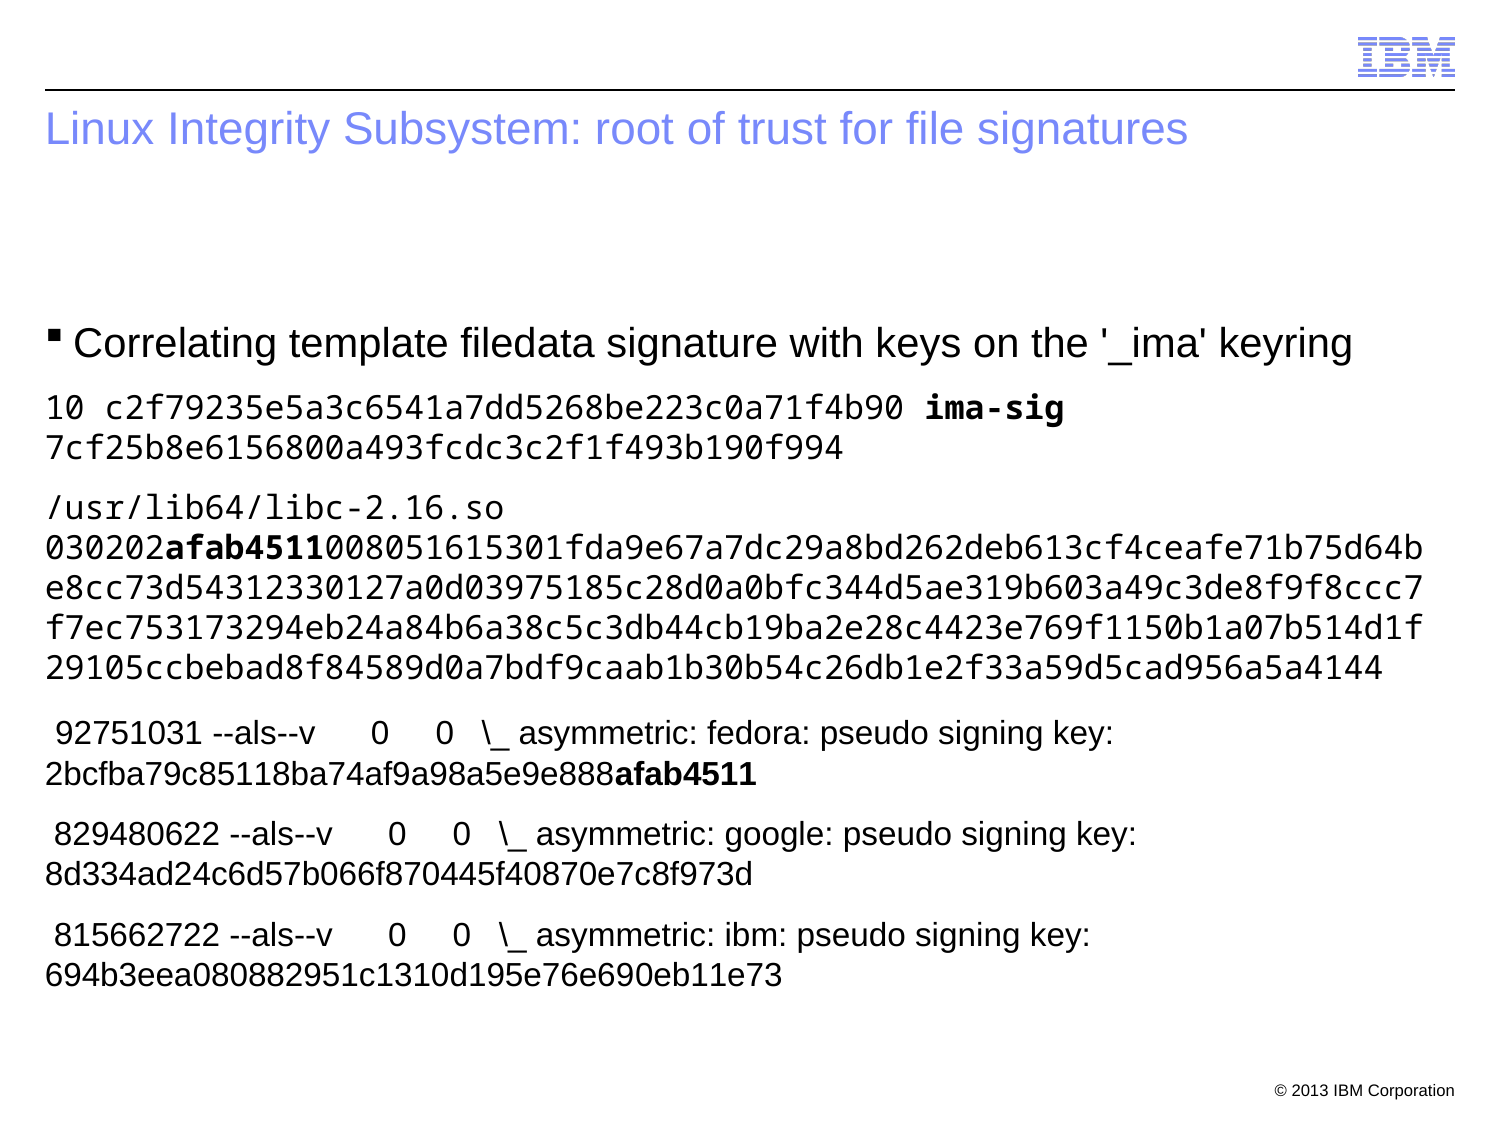

# Linux Integrity Subsystem: root of trust for file signatures
Correlating template filedata signature with keys on the '_ima' keyring
10 c2f79235e5a3c6541a7dd5268be223c0a71f4b90 ima-sig 7cf25b8e6156800a493fcdc3c2f1f493b190f994
/usr/lib64/libc-2.16.so 030202afab4511008051615301fda9e67a7dc29a8bd262deb613cf4ceafe71b75d64be8cc73d54312330127a0d03975185c28d0a0bfc344d5ae319b603a49c3de8f9f8ccc7f7ec753173294eb24a84b6a38c5c3db44cb19ba2e28c4423e769f1150b1a07b514d1f29105ccbebad8f84589d0a7bdf9caab1b30b54c26db1e2f33a59d5cad956a5a4144
 92751031 --als--v 0 0 \_ asymmetric: fedora: pseudo signing key: 2bcfba79c85118ba74af9a98a5e9e888afab4511
 829480622 --als--v 0 0 \_ asymmetric: google: pseudo signing key: 8d334ad24c6d57b066f870445f40870e7c8f973d
 815662722 --als--v 0 0 \_ asymmetric: ibm: pseudo signing key: 694b3eea080882951c1310d195e76e690eb11e73